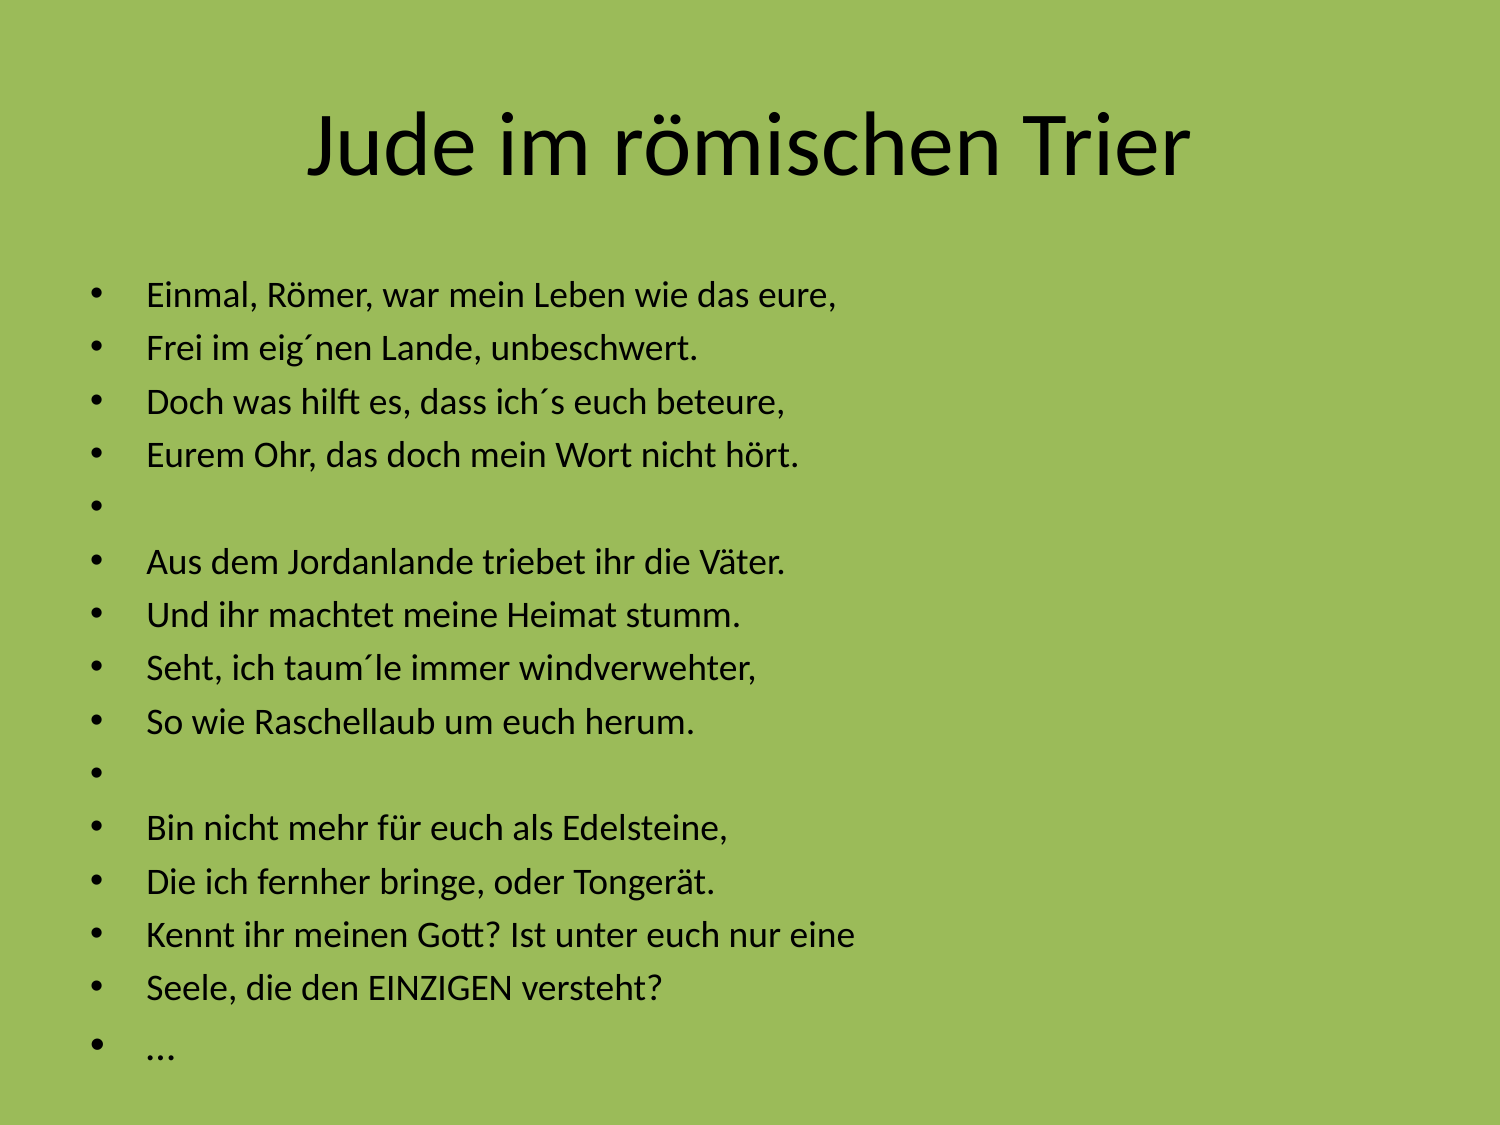

# Jude im römischen Trier
Einmal, Römer, war mein Leben wie das eure,
Frei im eig´nen Lande, unbeschwert.
Doch was hilft es, dass ich´s euch beteure,
Eurem Ohr, das doch mein Wort nicht hört.
Aus dem Jordanlande triebet ihr die Väter.
Und ihr machtet meine Heimat stumm.
Seht, ich taum´le immer windverwehter,
So wie Raschellaub um euch herum.
Bin nicht mehr für euch als Edelsteine,
Die ich fernher bringe, oder Tongerät.
Kennt ihr meinen Gott? Ist unter euch nur eine
Seele, die den EINZIGEN versteht?
…